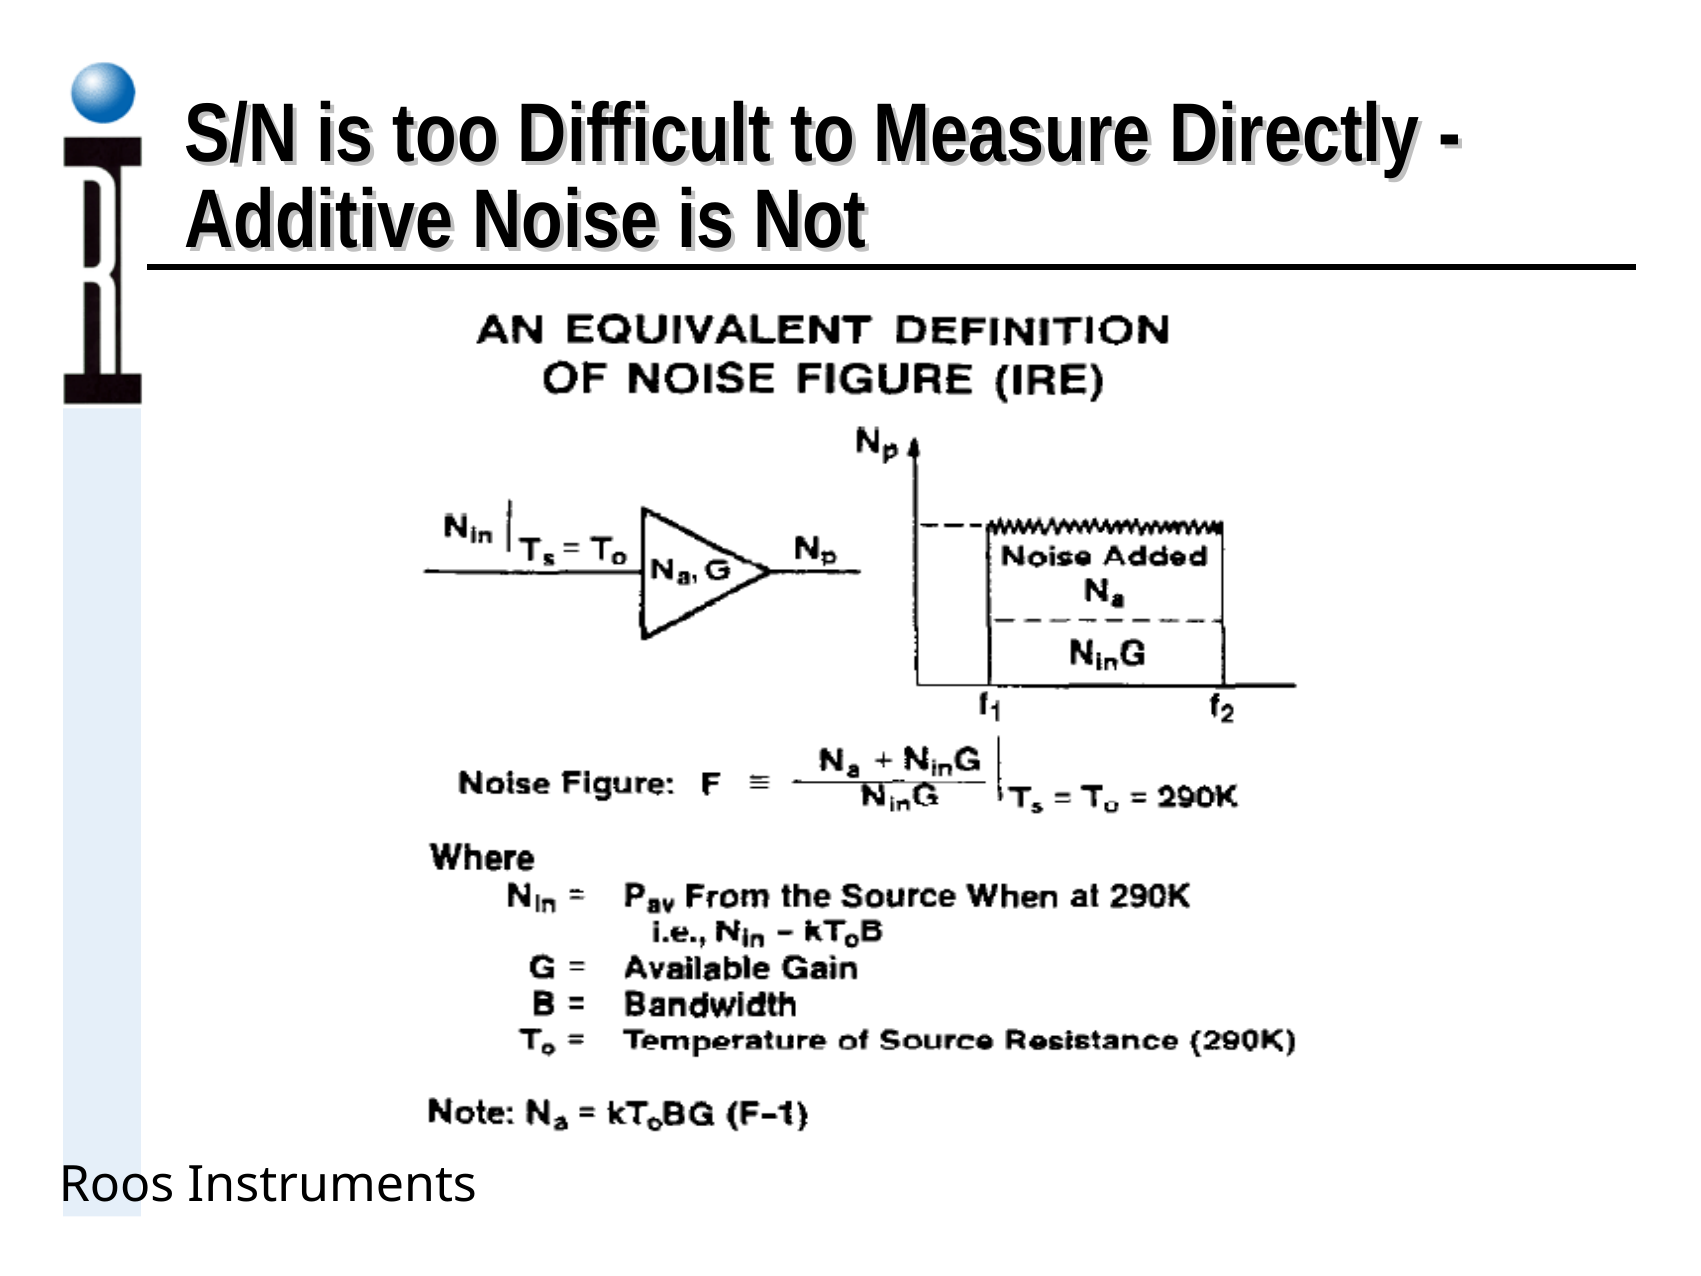

S/N is too Difficult to Measure Directly - Additive Noise is Not